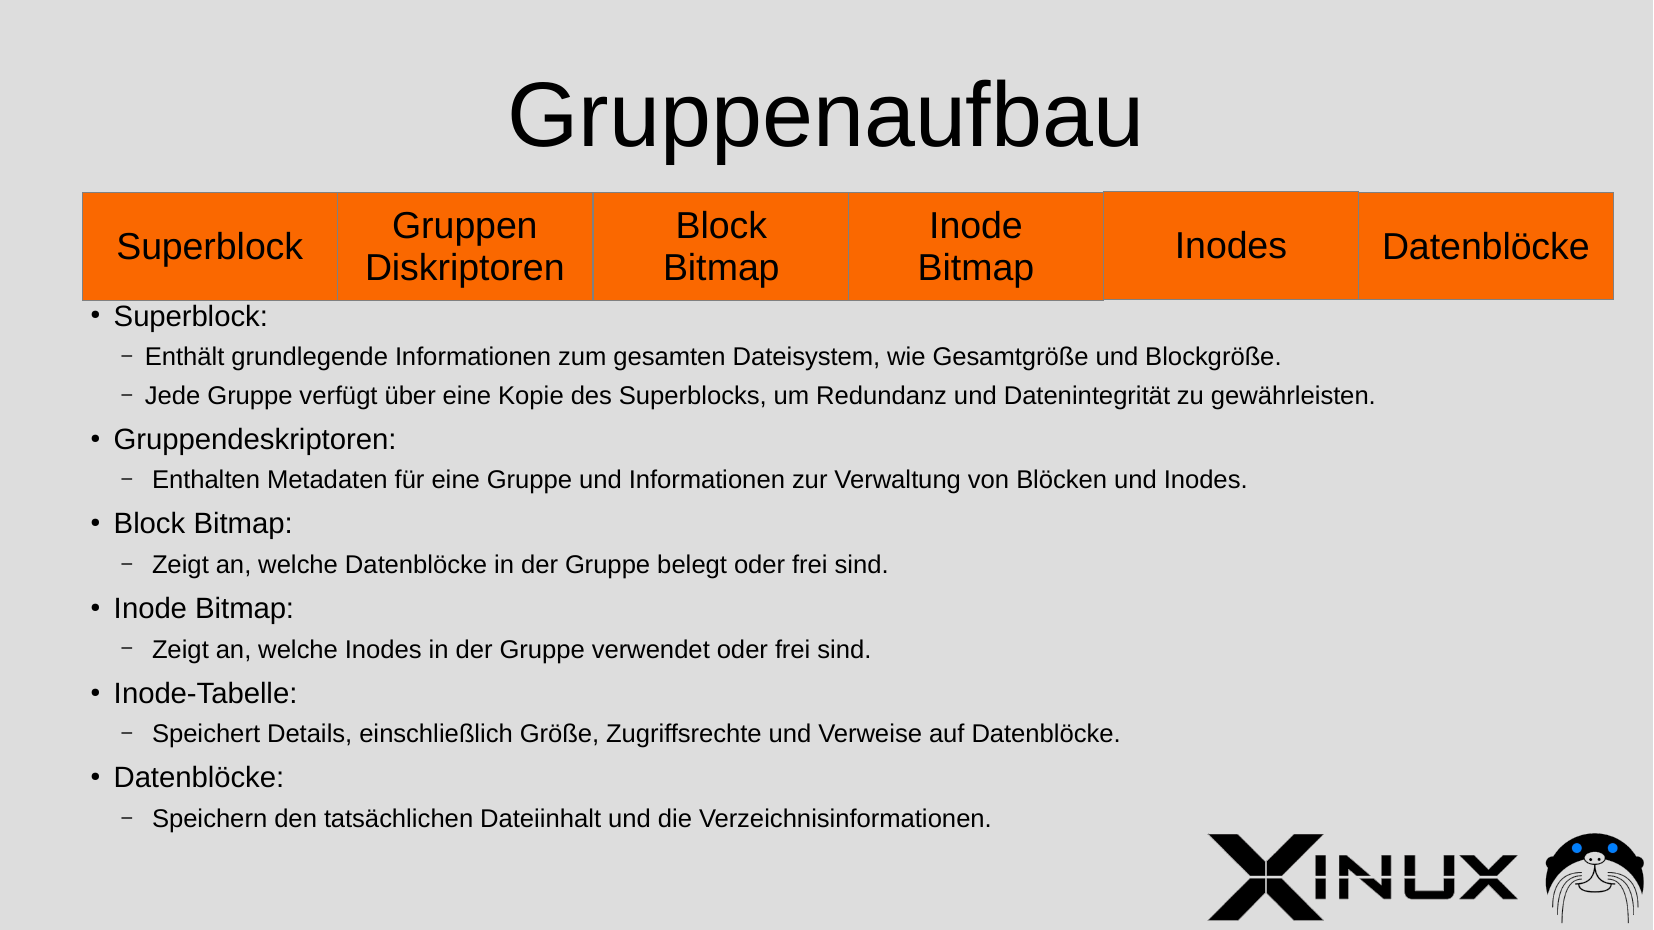

# Gruppenaufbau
Inodes
Datenblöcke
Superblock
Gruppen
Diskriptoren
Block
Bitmap
Inode
Bitmap
Superblock:
Enthält grundlegende Informationen zum gesamten Dateisystem, wie Gesamtgröße und Blockgröße.
Jede Gruppe verfügt über eine Kopie des Superblocks, um Redundanz und Datenintegrität zu gewährleisten.
Gruppendeskriptoren:
 Enthalten Metadaten für eine Gruppe und Informationen zur Verwaltung von Blöcken und Inodes.
Block Bitmap:
 Zeigt an, welche Datenblöcke in der Gruppe belegt oder frei sind.
Inode Bitmap:
 Zeigt an, welche Inodes in der Gruppe verwendet oder frei sind.
Inode-Tabelle:
 Speichert Details, einschließlich Größe, Zugriffsrechte und Verweise auf Datenblöcke.
Datenblöcke:
 Speichern den tatsächlichen Dateiinhalt und die Verzeichnisinformationen.